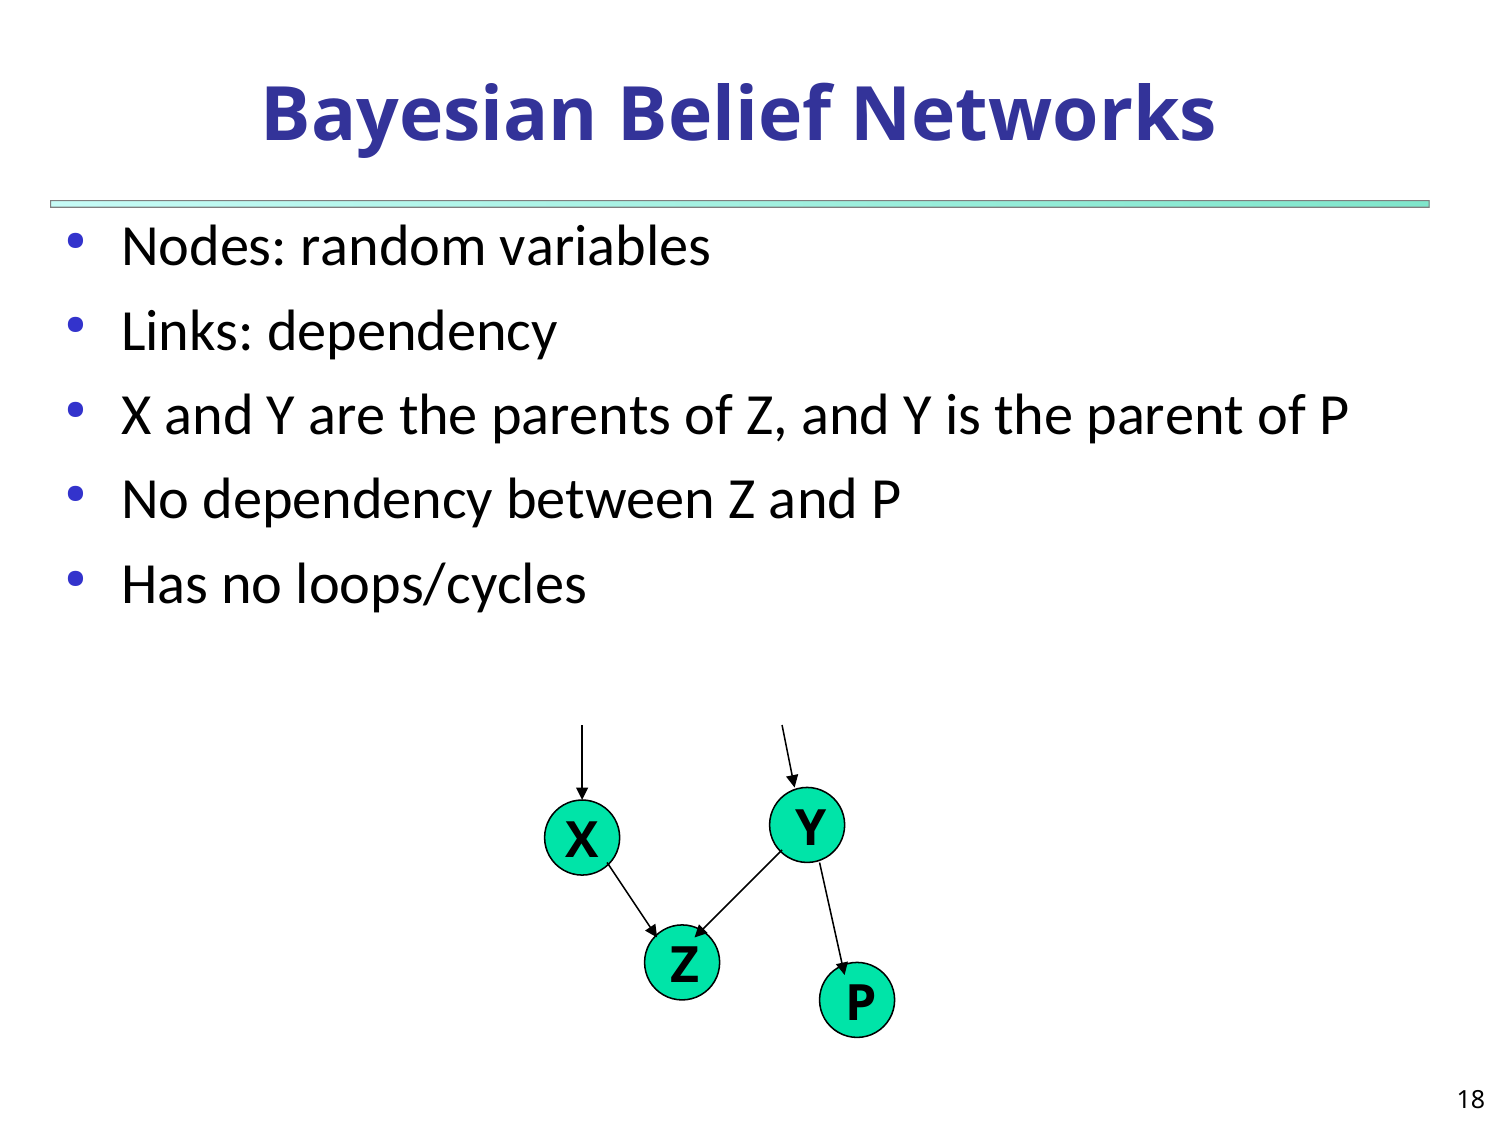

# Bayesian Belief Networks
Nodes: random variables
Links: dependency
X and Y are the parents of Z, and Y is the parent of P
No dependency between Z and P
Has no loops/cycles
Y
Z
P
X